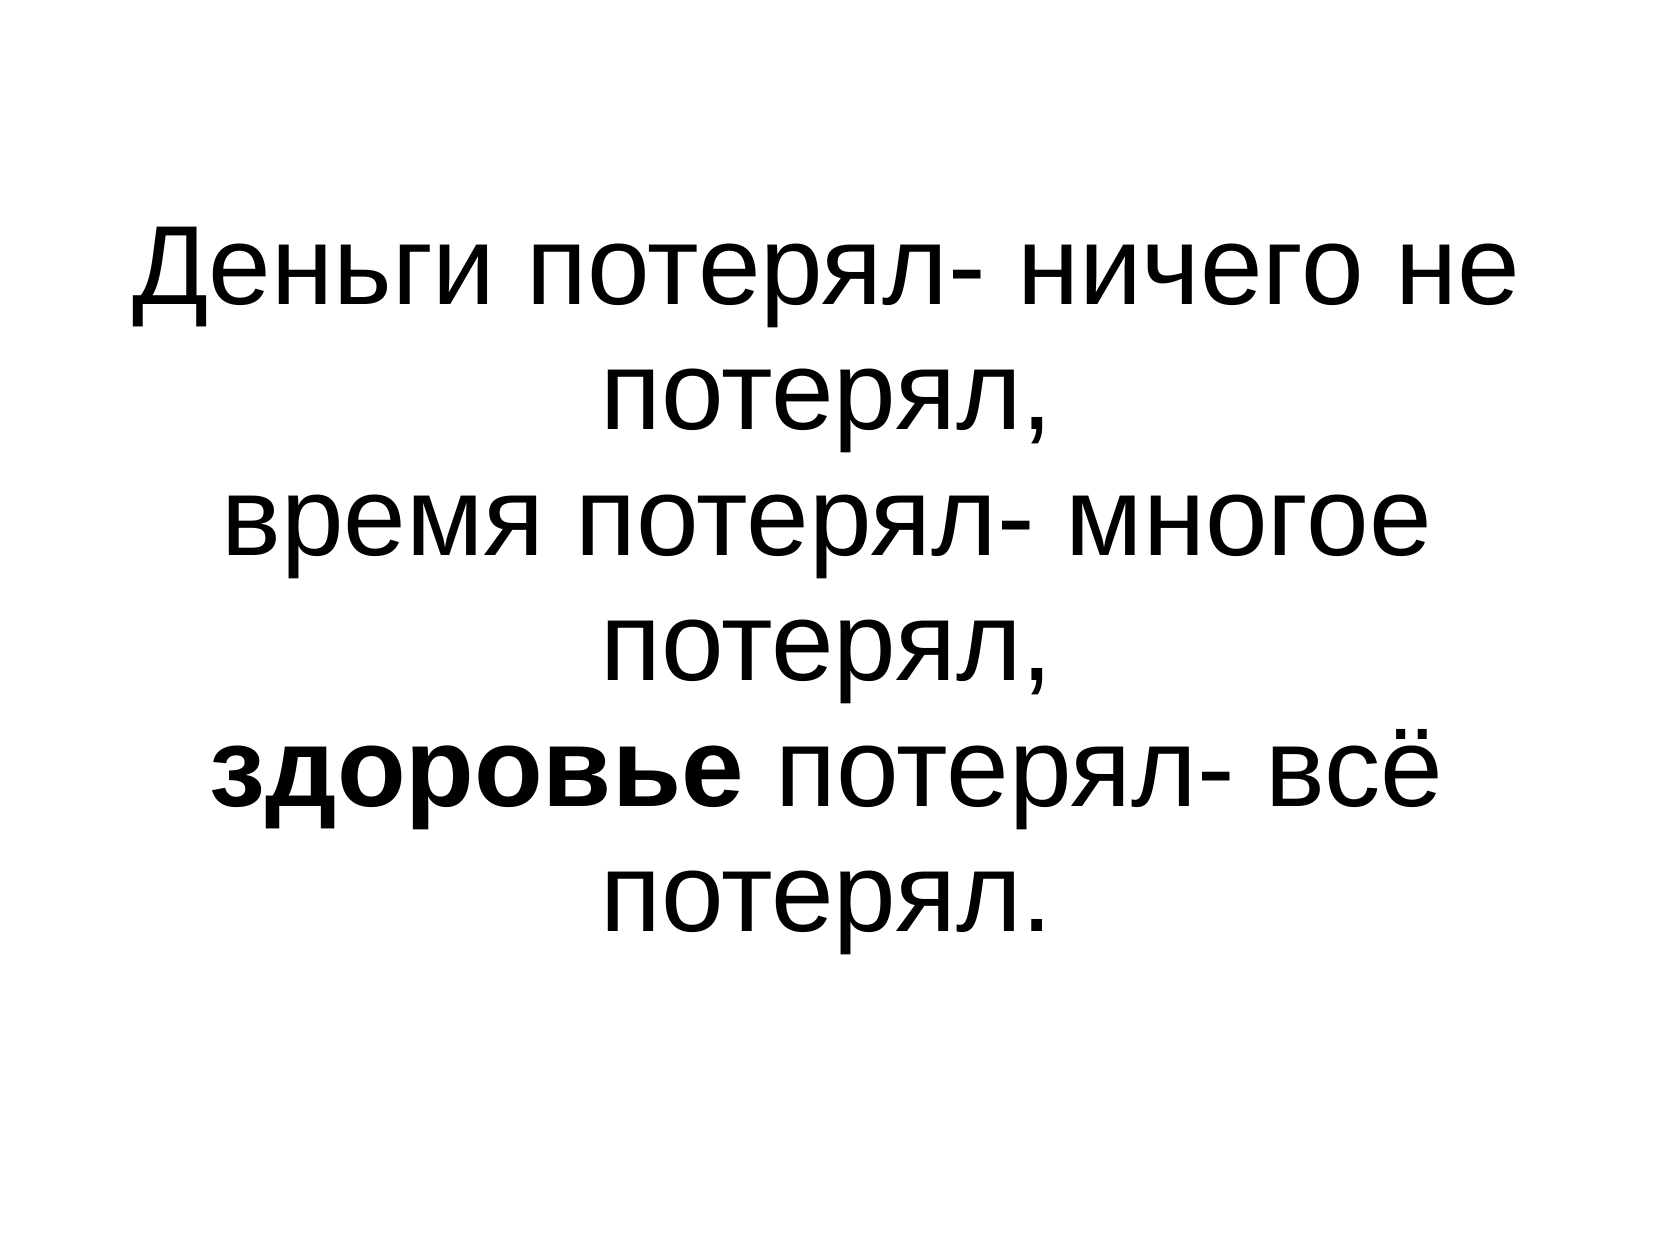

# Деньги потерял- ничего не потерял,
время потерял- многое потерял,
здоровье потерял- всё потерял.